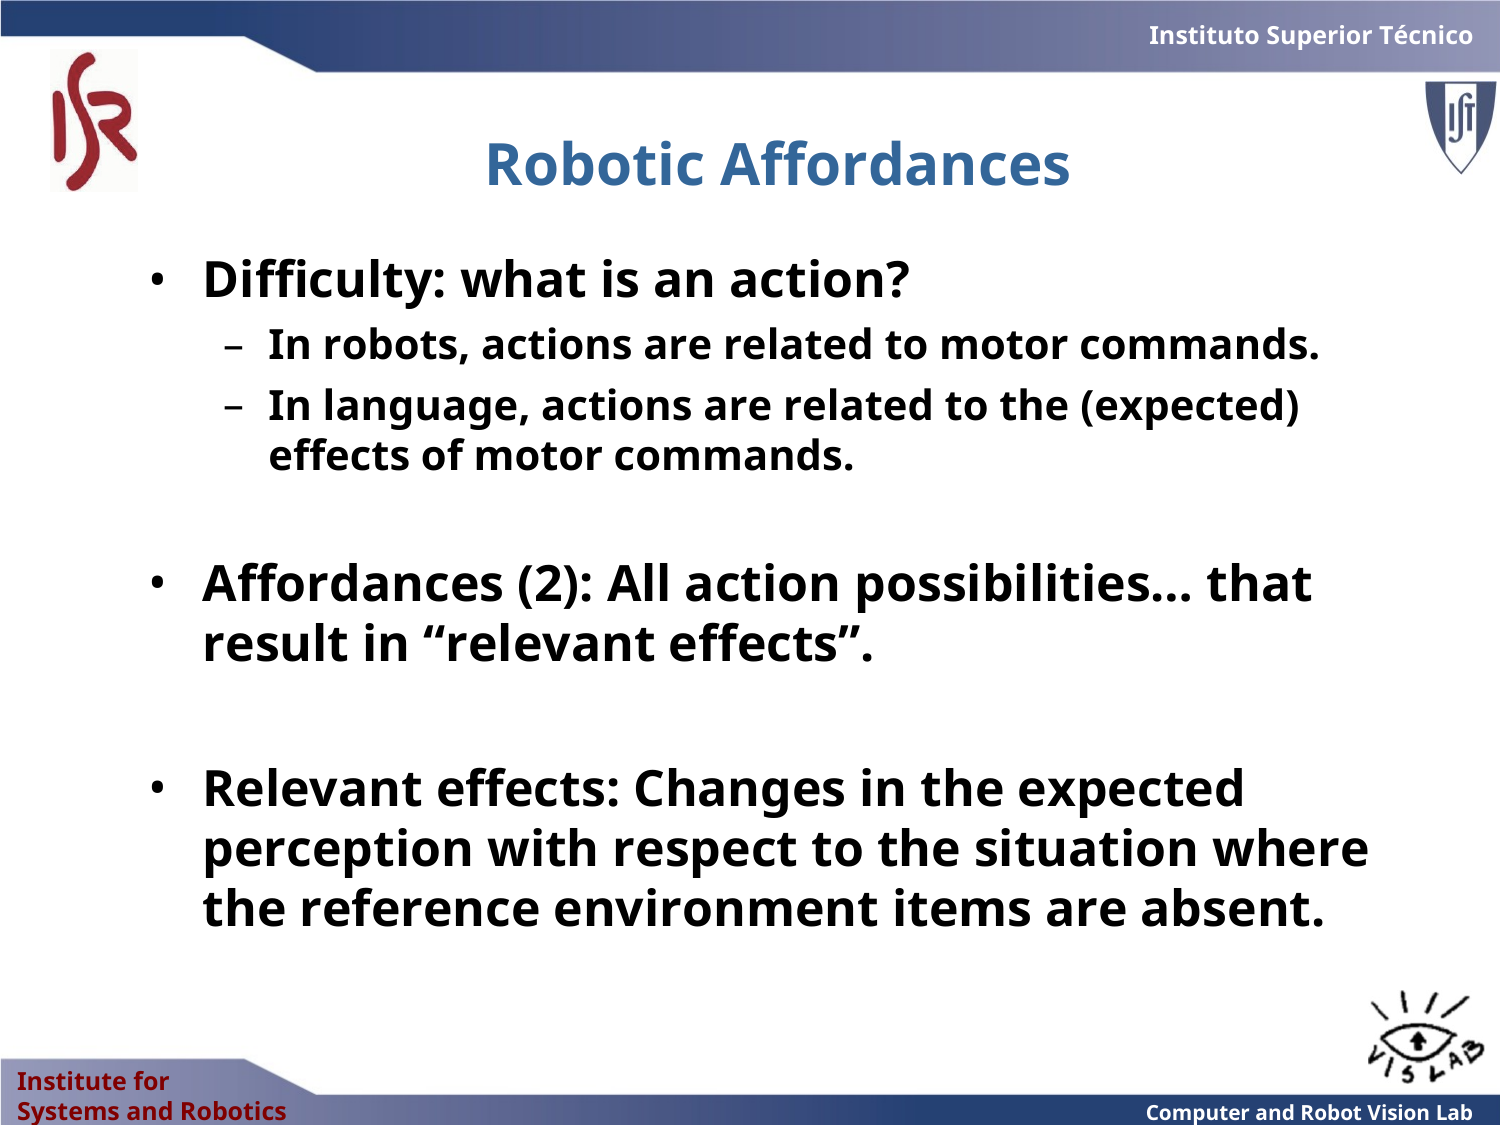

Robotic Affordances
Difficulty: what is an action?
In robots, actions are related to motor commands.
In language, actions are related to the (expected) effects of motor commands.
Affordances (2): All action possibilities… that result in “relevant effects”.
Relevant effects: Changes in the expected perception with respect to the situation where the reference environment items are absent.